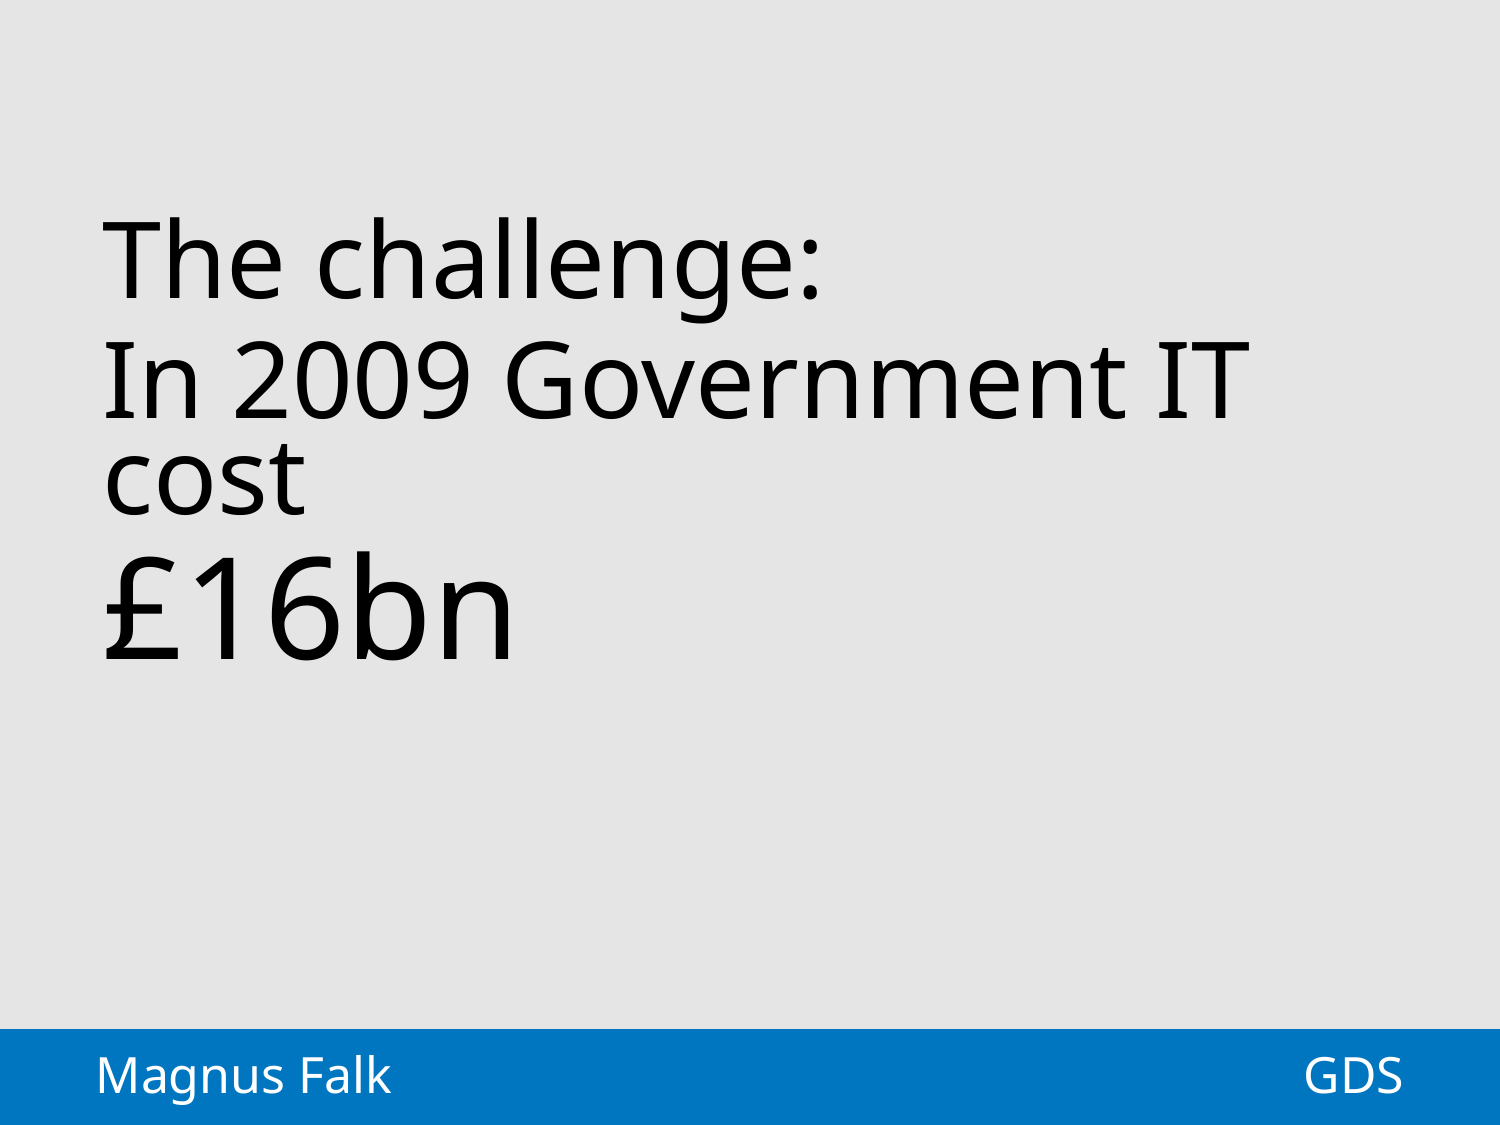

# The challenge: In 2009 Government IT cost £16bn
Magnus Falk
GDS